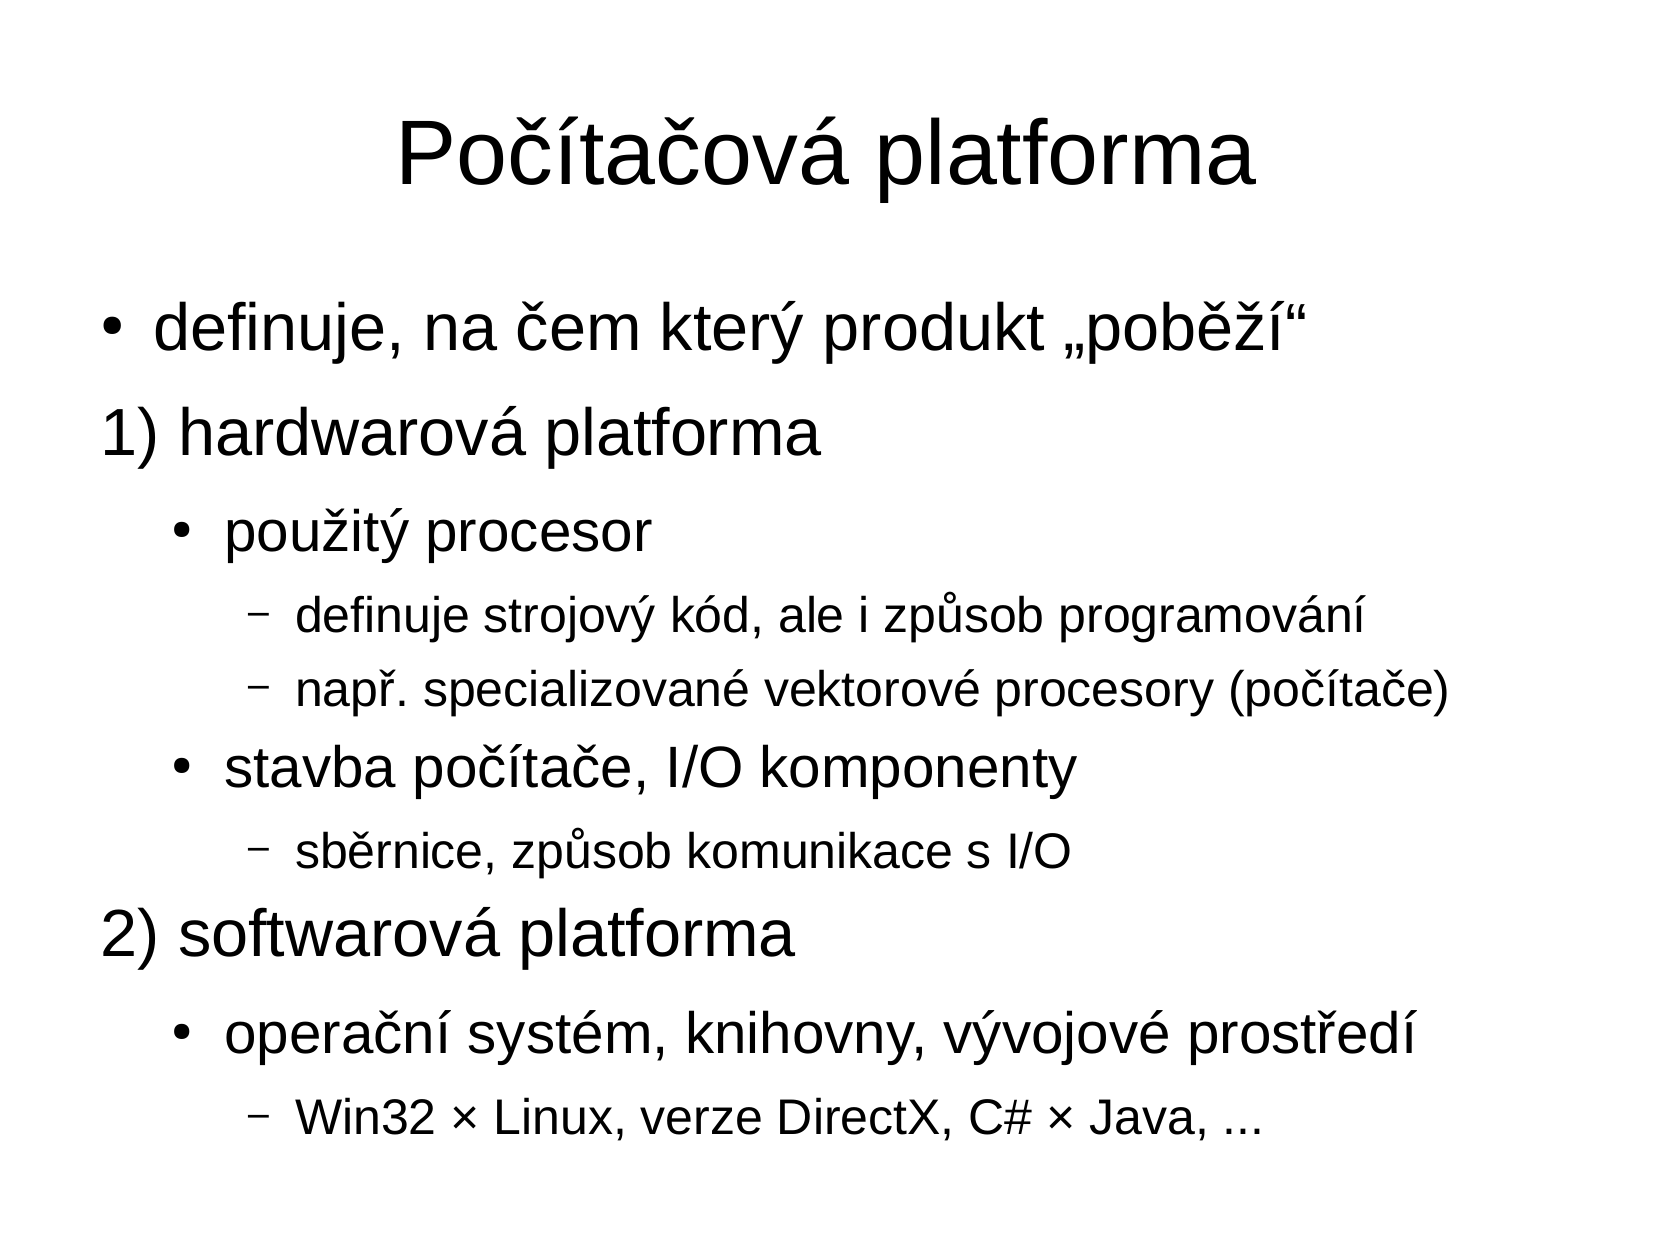

# Počítačová platforma
definuje, na čem který produkt „poběží“
 hardwarová platforma
použitý procesor
definuje strojový kód, ale i způsob programování
např. specializované vektorové procesory (počítače)
stavba počítače, I/O komponenty
sběrnice, způsob komunikace s I/O
 softwarová platforma
operační systém, knihovny, vývojové prostředí
Win32 × Linux, verze DirectX, C# × Java, ...